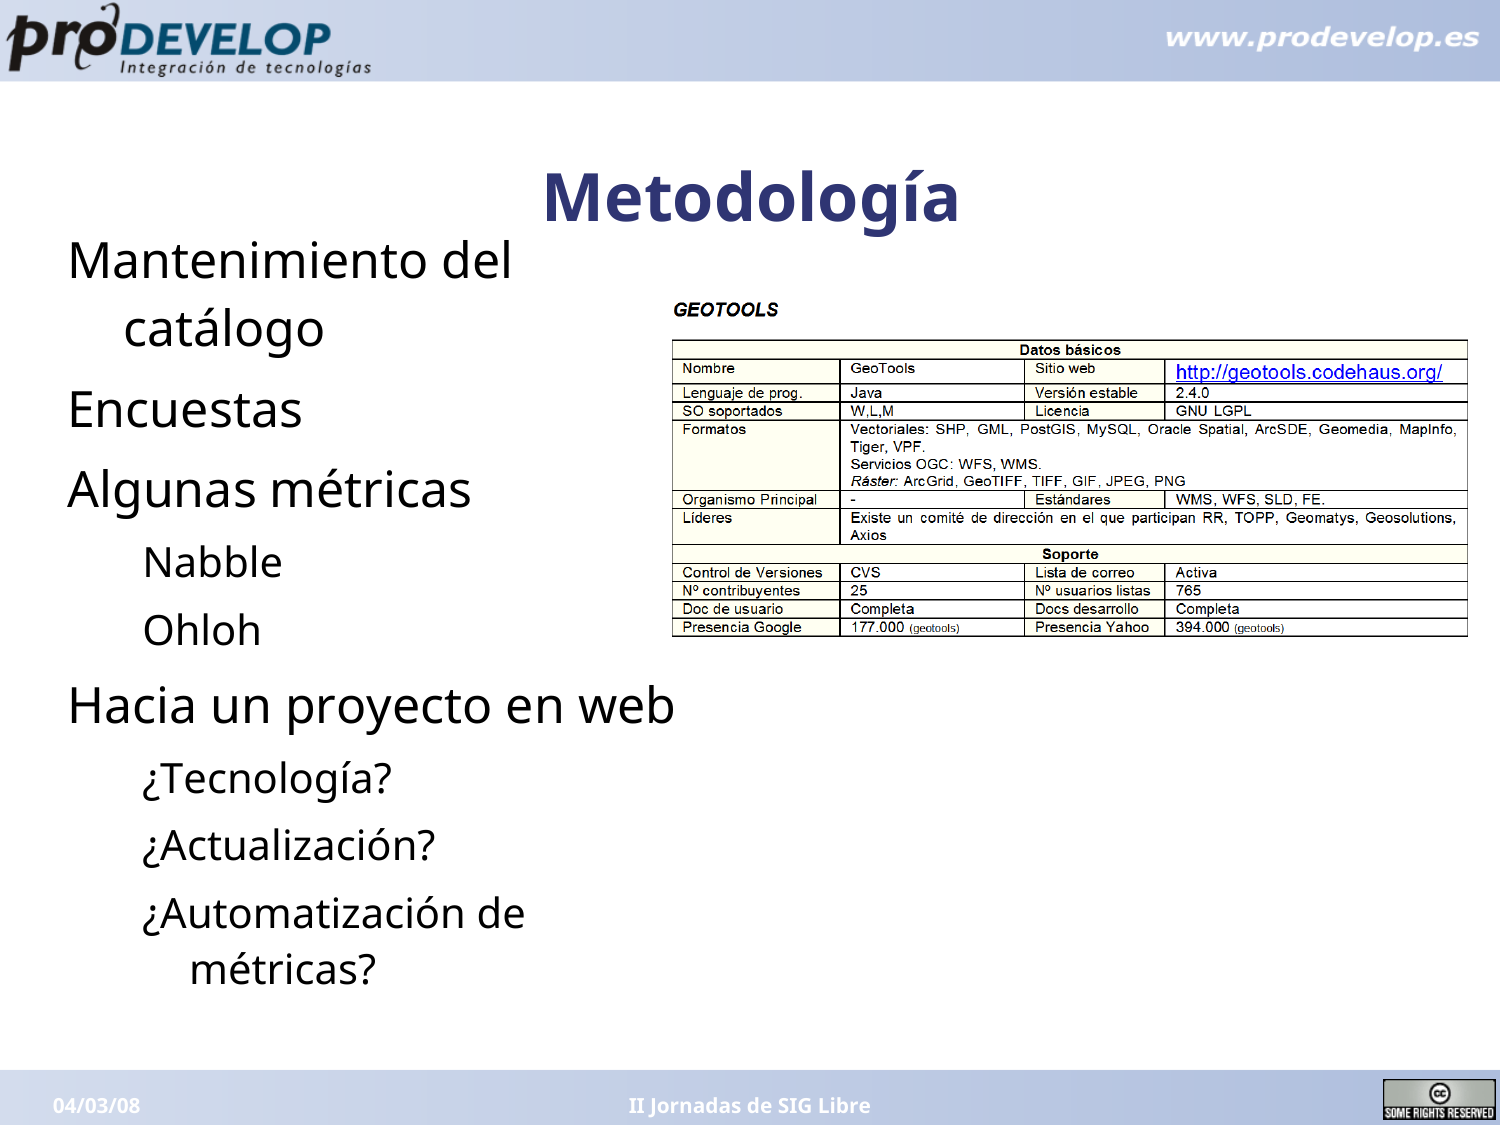

# Metodología
Mantenimiento del catálogo
Encuestas
Algunas métricas
Nabble
Ohloh
Hacia un proyecto en web
¿Tecnología?
¿Actualización?
¿Automatización de métricas?
25/10/2006
6
Plan Difusión Interna gvSIG v. 2.0